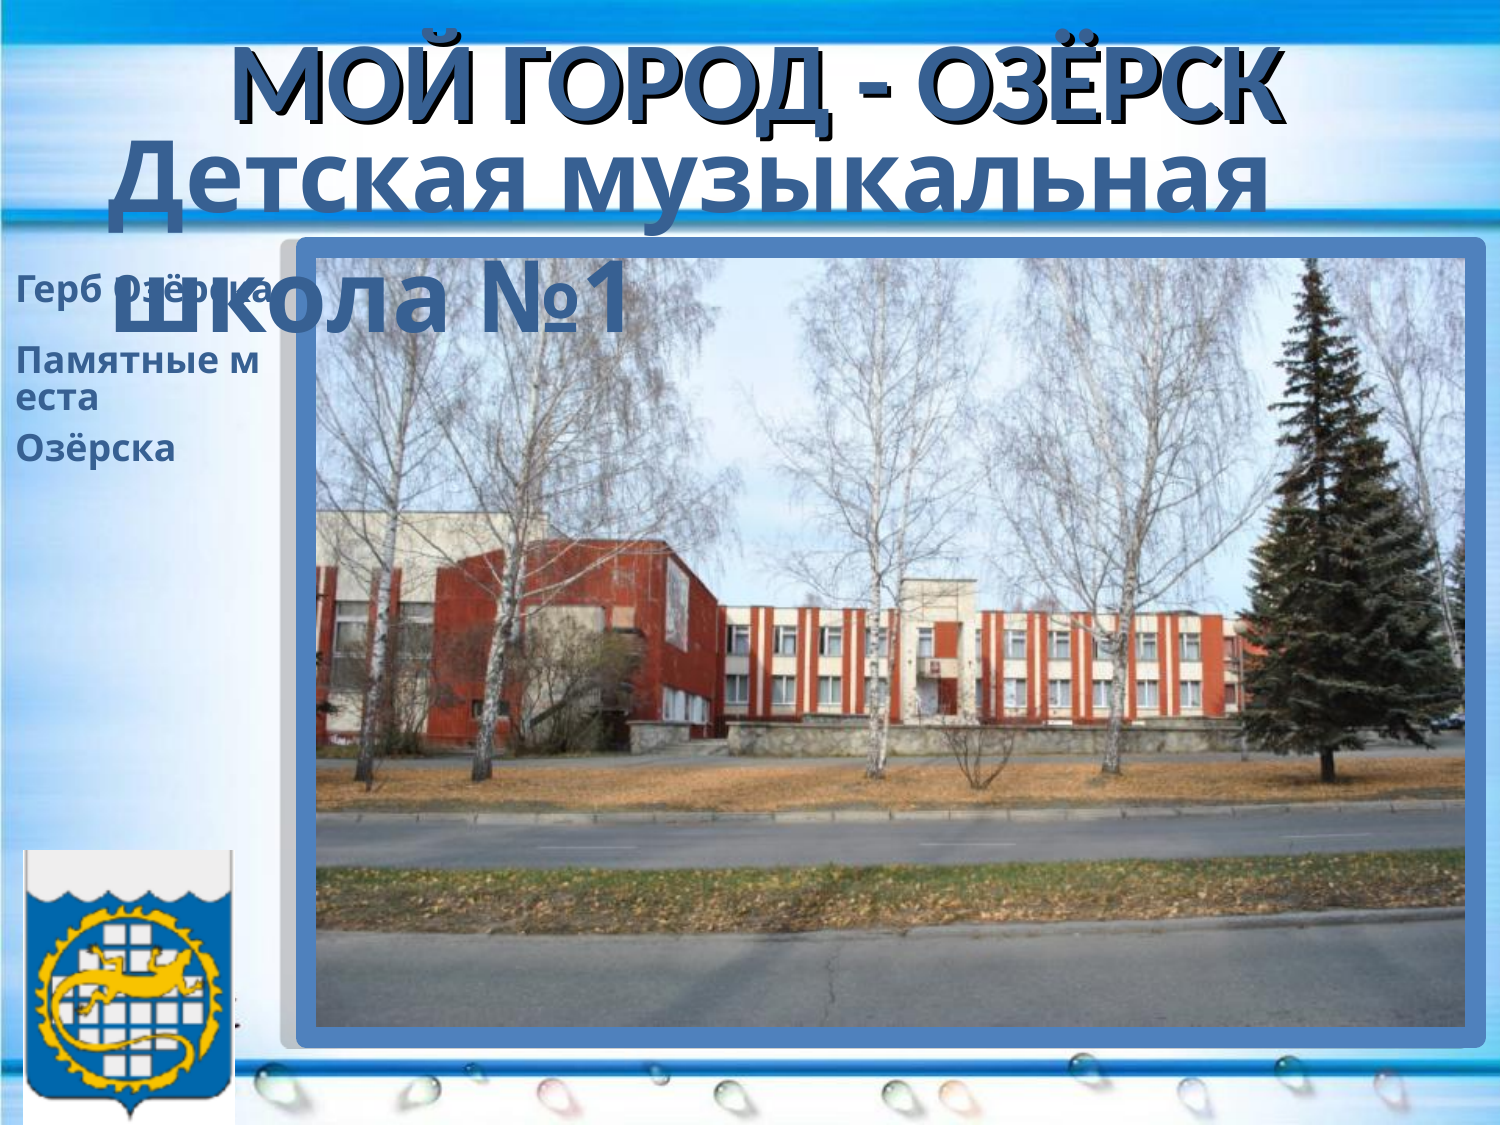

Мой город - Озёрск
Детская музыкальная школа №1
Герб Озёрска
В этот дом иду я с мамой,
Буду там играть я гаммы.
Очень музыку люблю,
Музыкантом стать хочу.
Памятные места
Озёрска